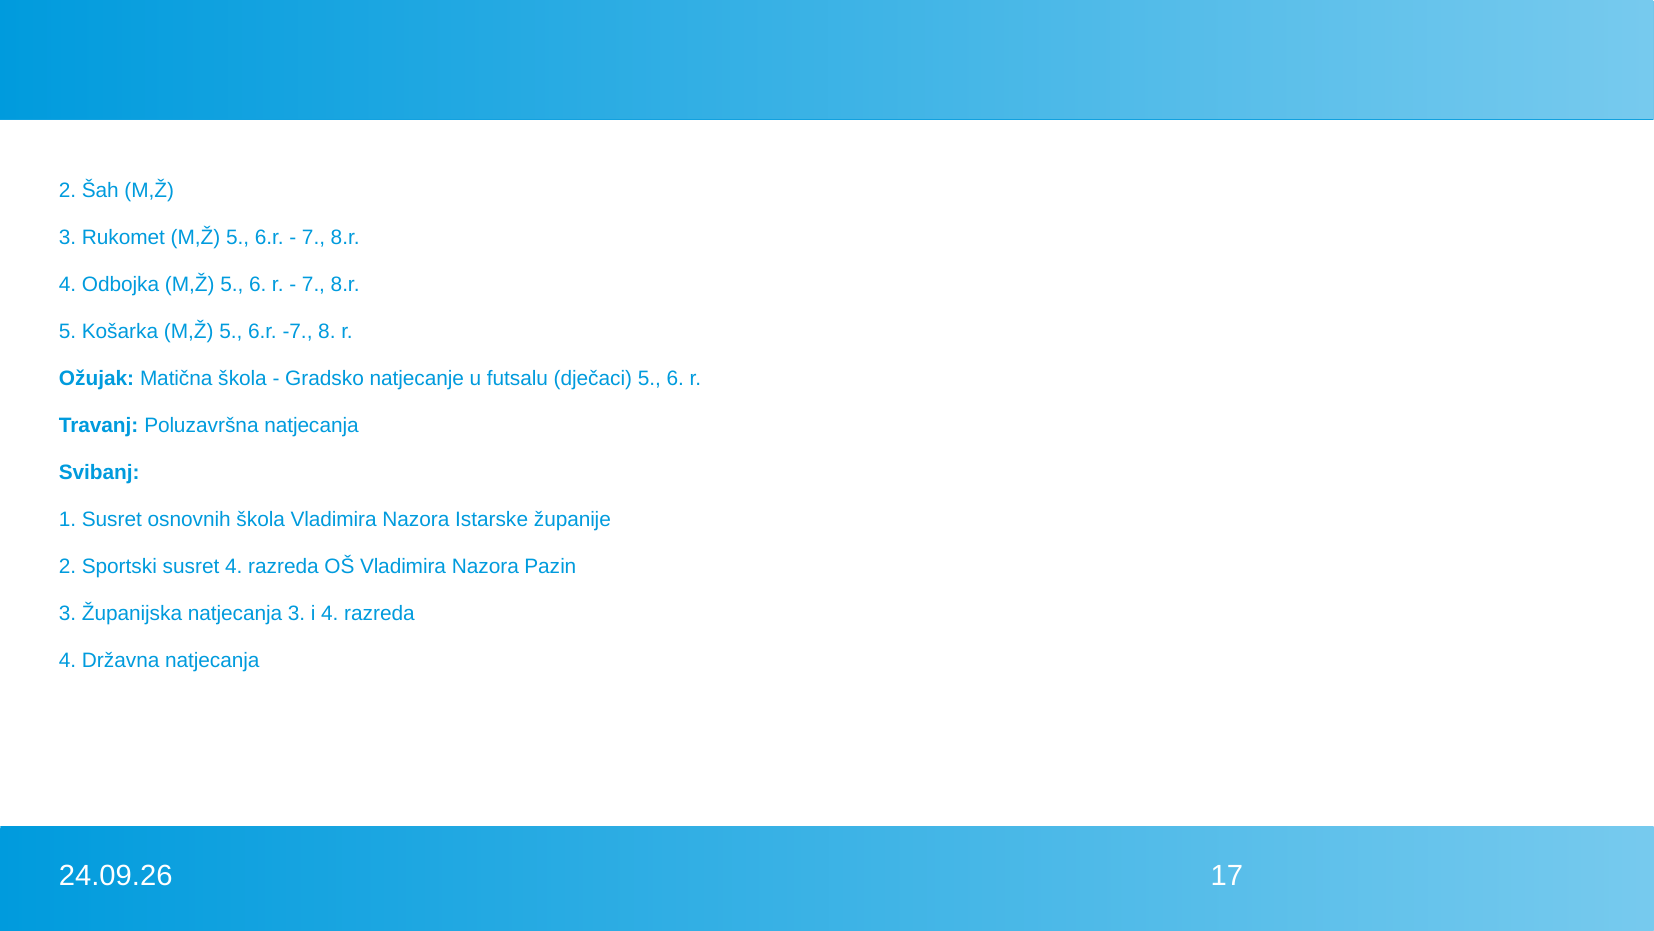

#
2. Šah (M,Ž)
3. Rukomet (M,Ž) 5., 6.r. - 7., 8.r.
4. Odbojka (M,Ž) 5., 6. r. - 7., 8.r.
5. Košarka (M,Ž) 5., 6.r. -7., 8. r.
Ožujak: Matična škola - Gradsko natjecanje u futsalu (dječaci) 5., 6. r.
Travanj: Poluzavršna natjecanja
Svibanj:
1. Susret osnovnih škola Vladimira Nazora Istarske županije
2. Sportski susret 4. razreda OŠ Vladimira Nazora Pazin
3. Županijska natjecanja 3. i 4. razreda
4. Državna natjecanja